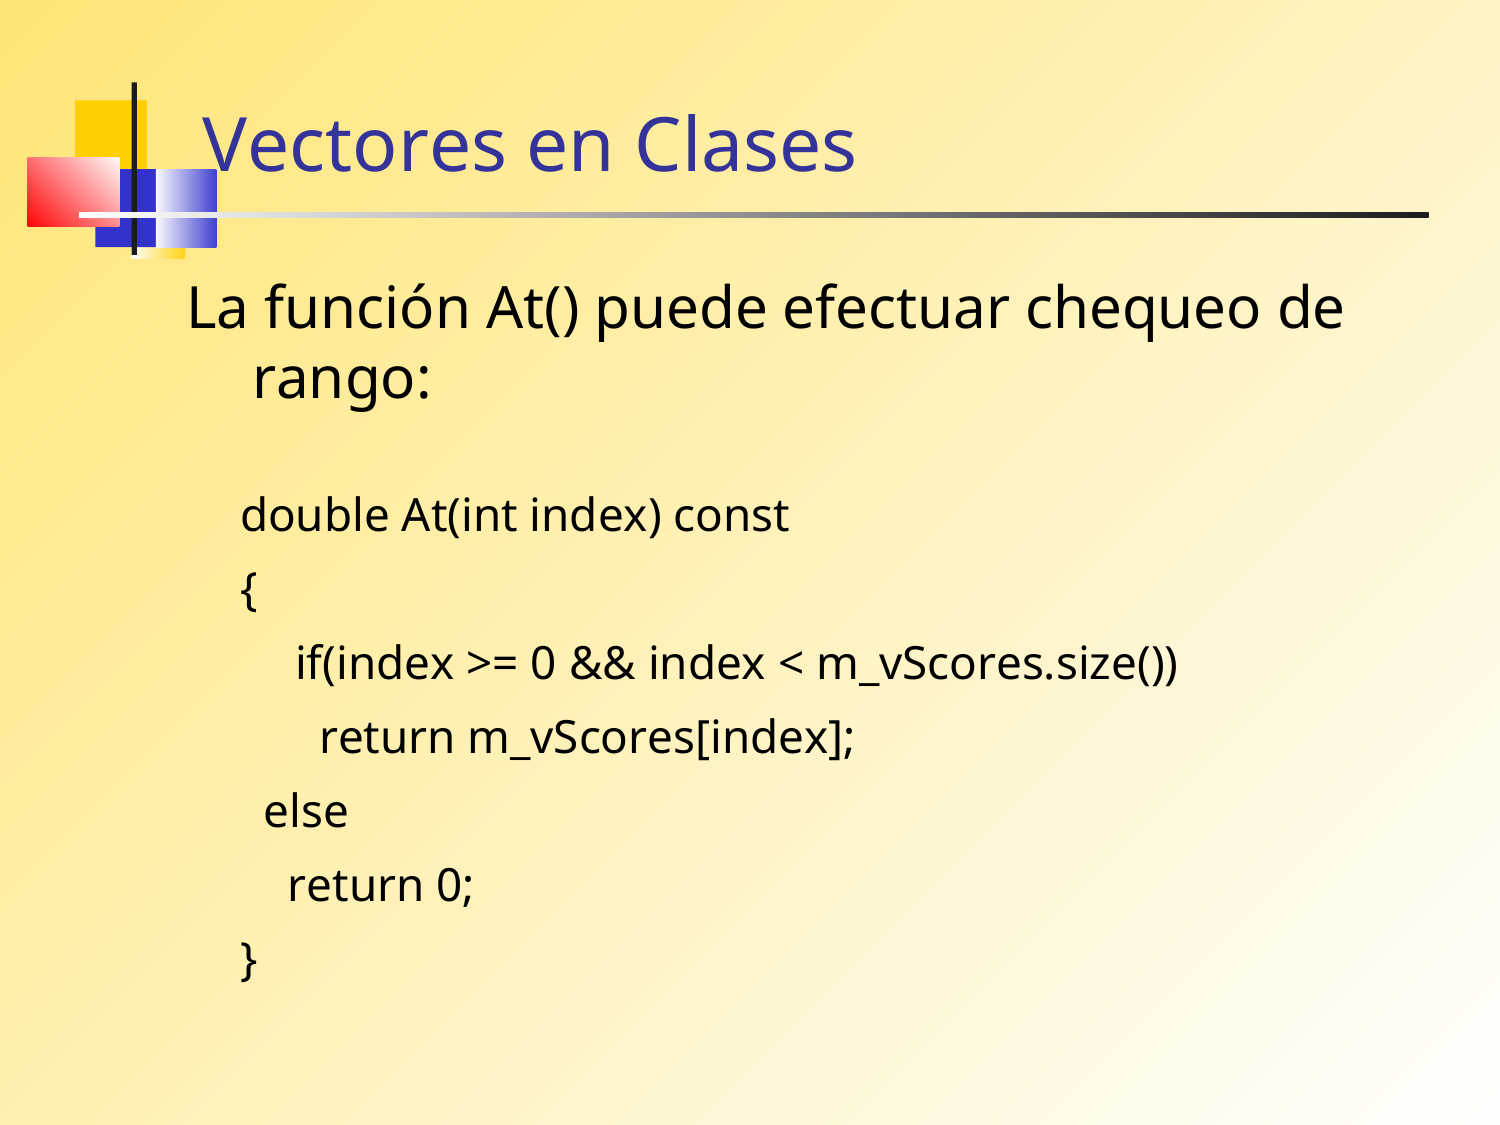

# Vectores en Clases
La función At() puede efectuar chequeo de rango:
double At(int index) const
{
	if(index >= 0 && index < m_vScores.size())‏
	 return m_vScores[index];
 else
 return 0;
}